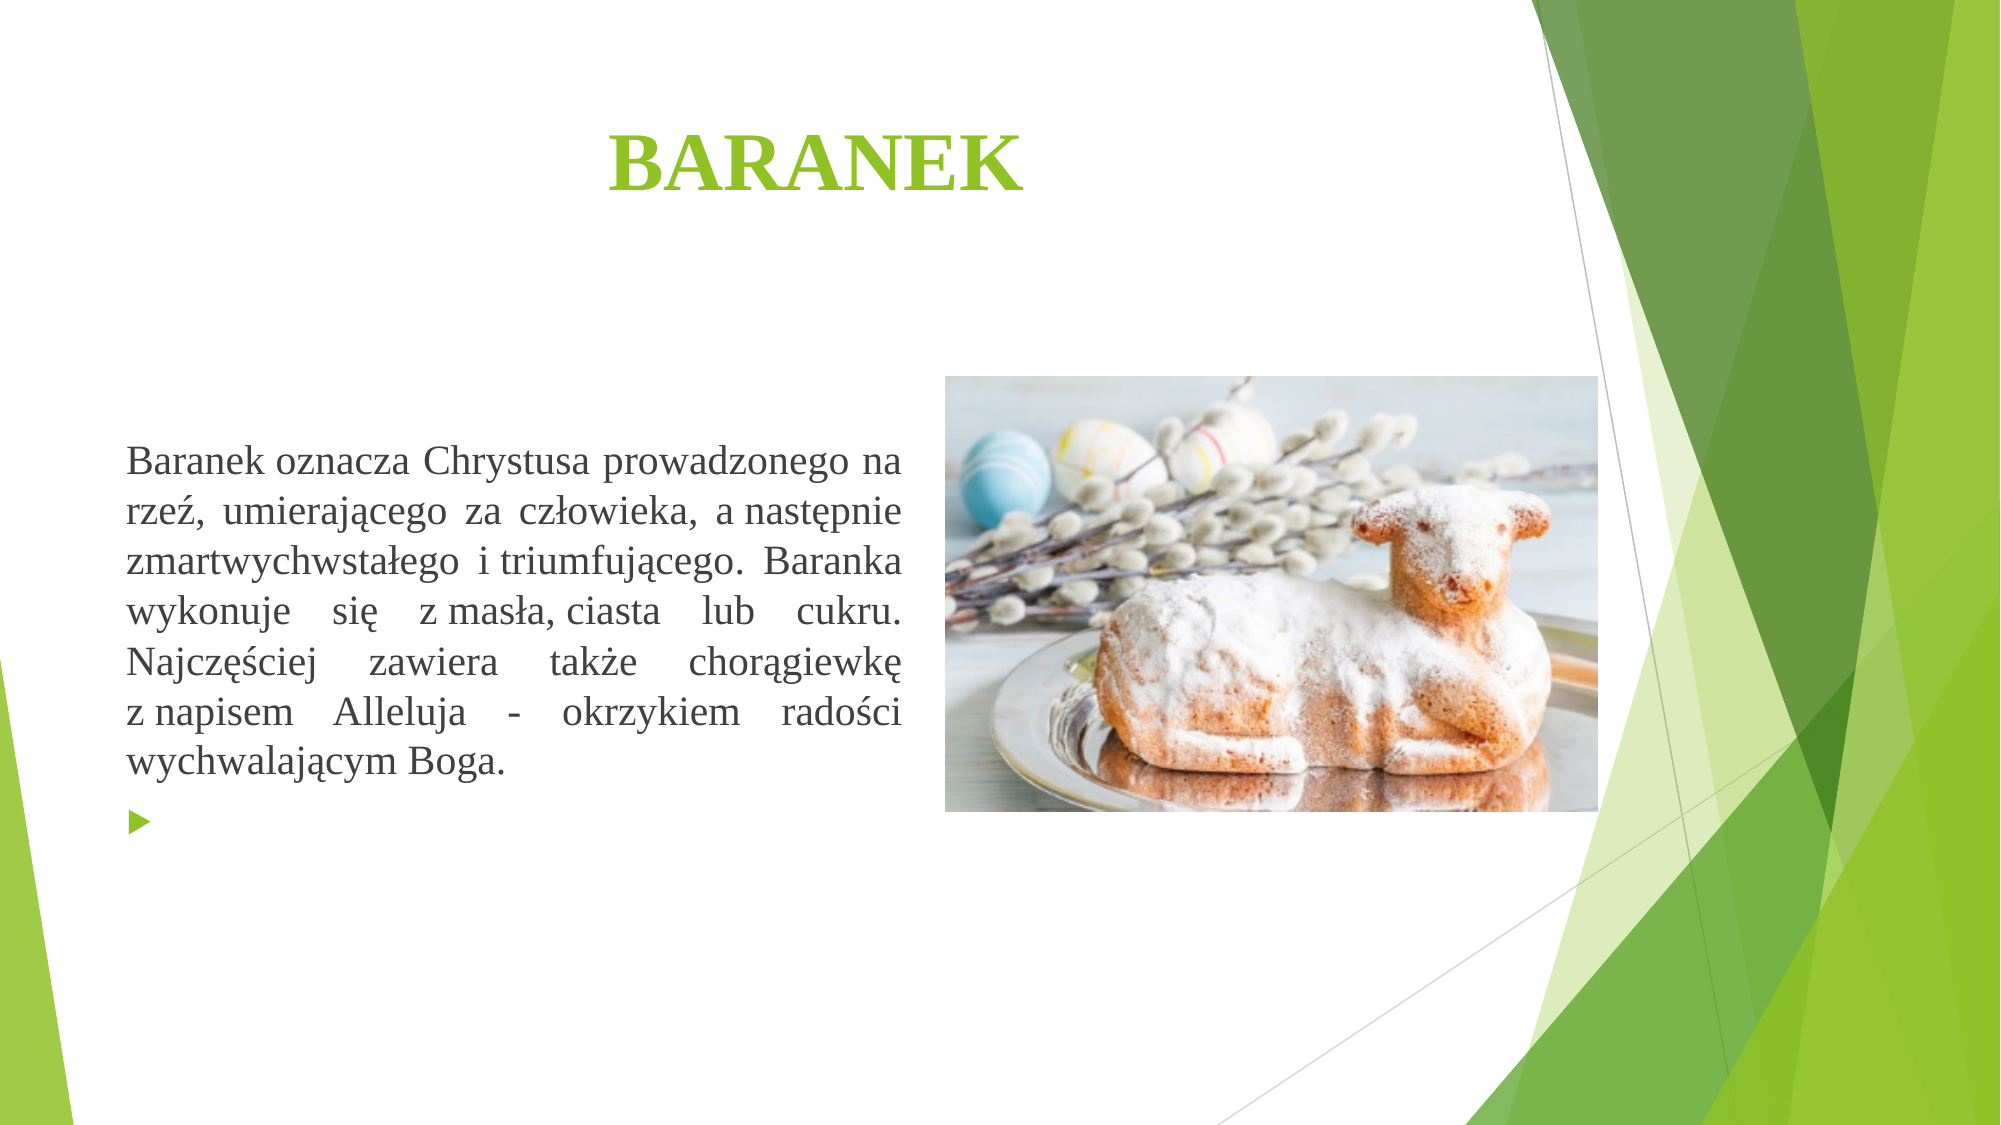

# BARANEK
Baranek oznacza Chrystusa prowadzonego na rzeź, umierającego za człowieka, a następnie zmartwychwstałego i triumfującego. Baranka wykonuje się z masła, ciasta lub cukru. Najczęściej zawiera także chorągiewkę z napisem Alleluja - okrzykiem radości wychwalającym Boga.